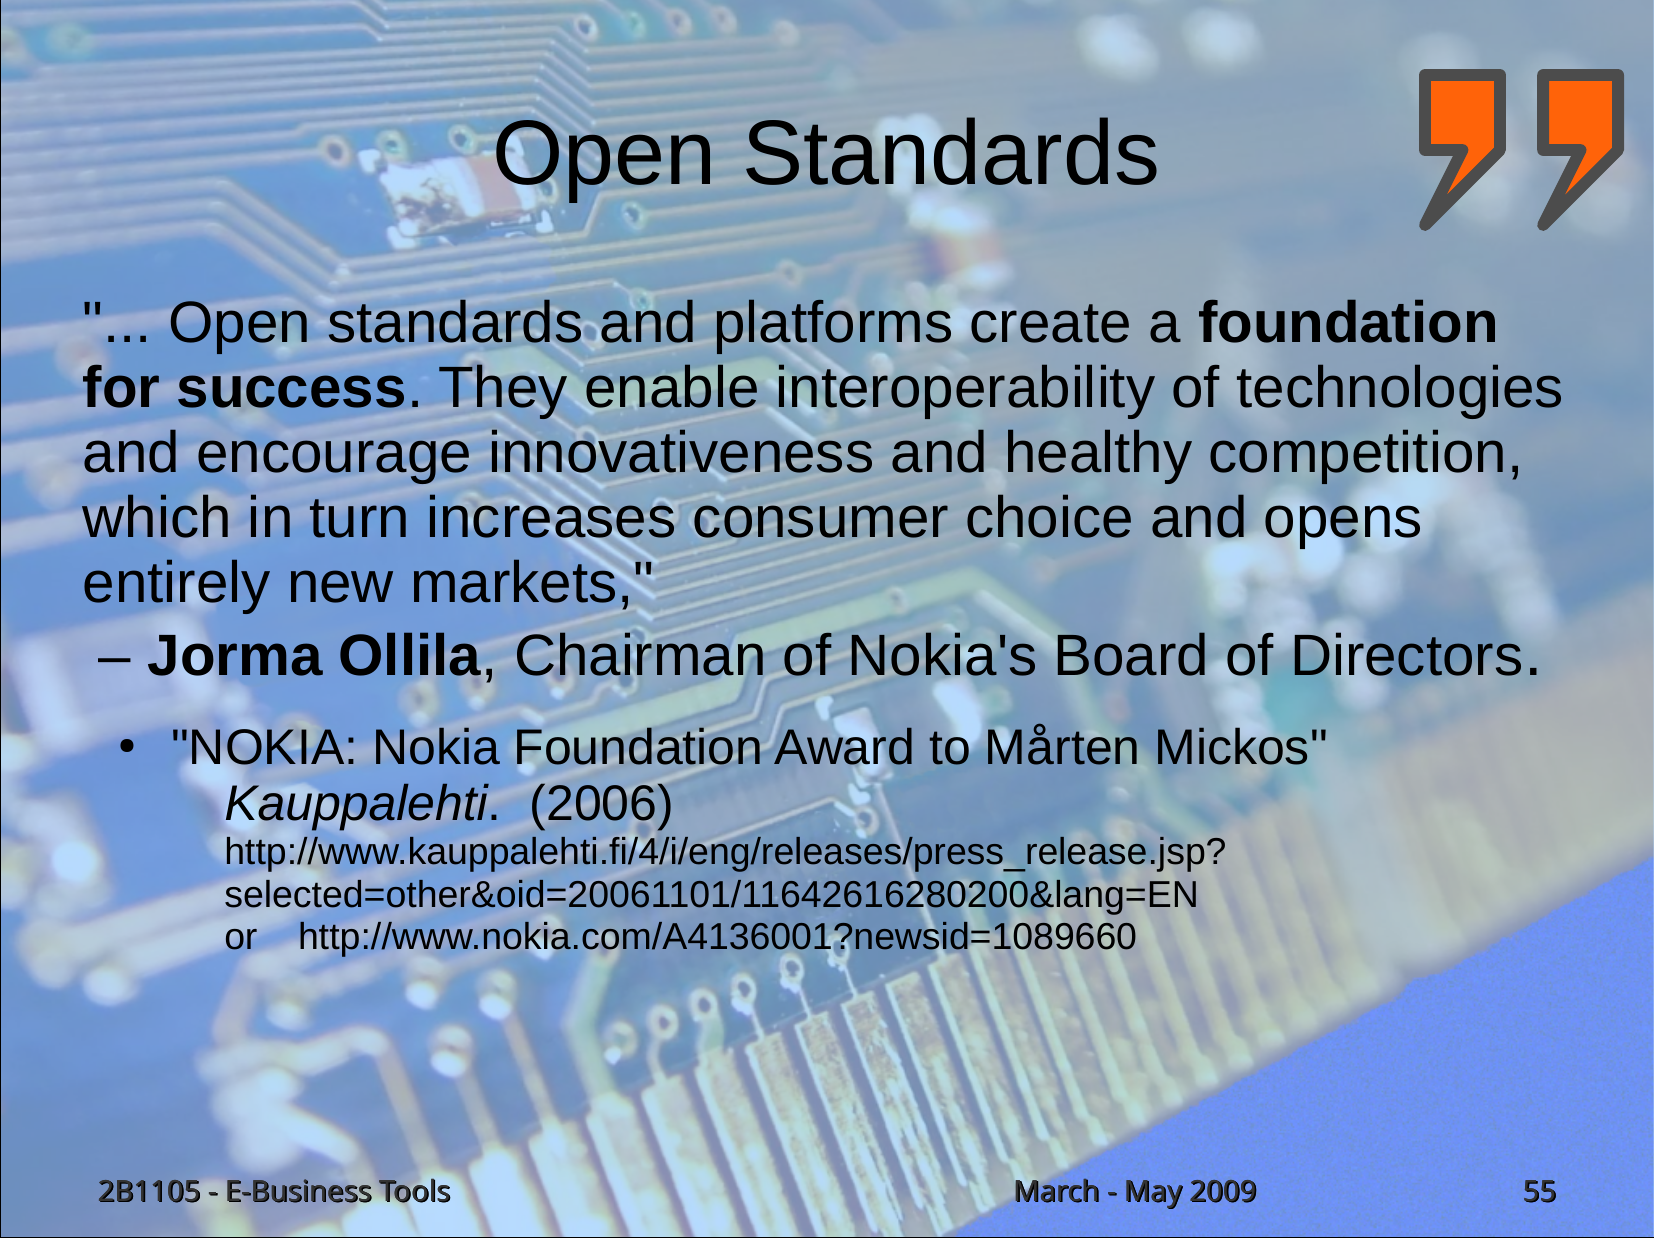

# Open Standards
"... Open standards and platforms create a foundation for success. They enable interoperability of technologies and encourage innovativeness and healthy competition, which in turn increases consumer choice and opens entirely new markets,"
 – Jorma Ollila, Chairman of Nokia's Board of Directors.
"NOKIA: Nokia Foundation Award to Mårten Mickos" Kauppalehti. (2006)
http://www.kauppalehti.fi/4/i/eng/releases/press_release.jsp?selected=other&oid=20061101/11642616280200&lang=EN
or	http://www.nokia.com/A4136001?newsid=1089660